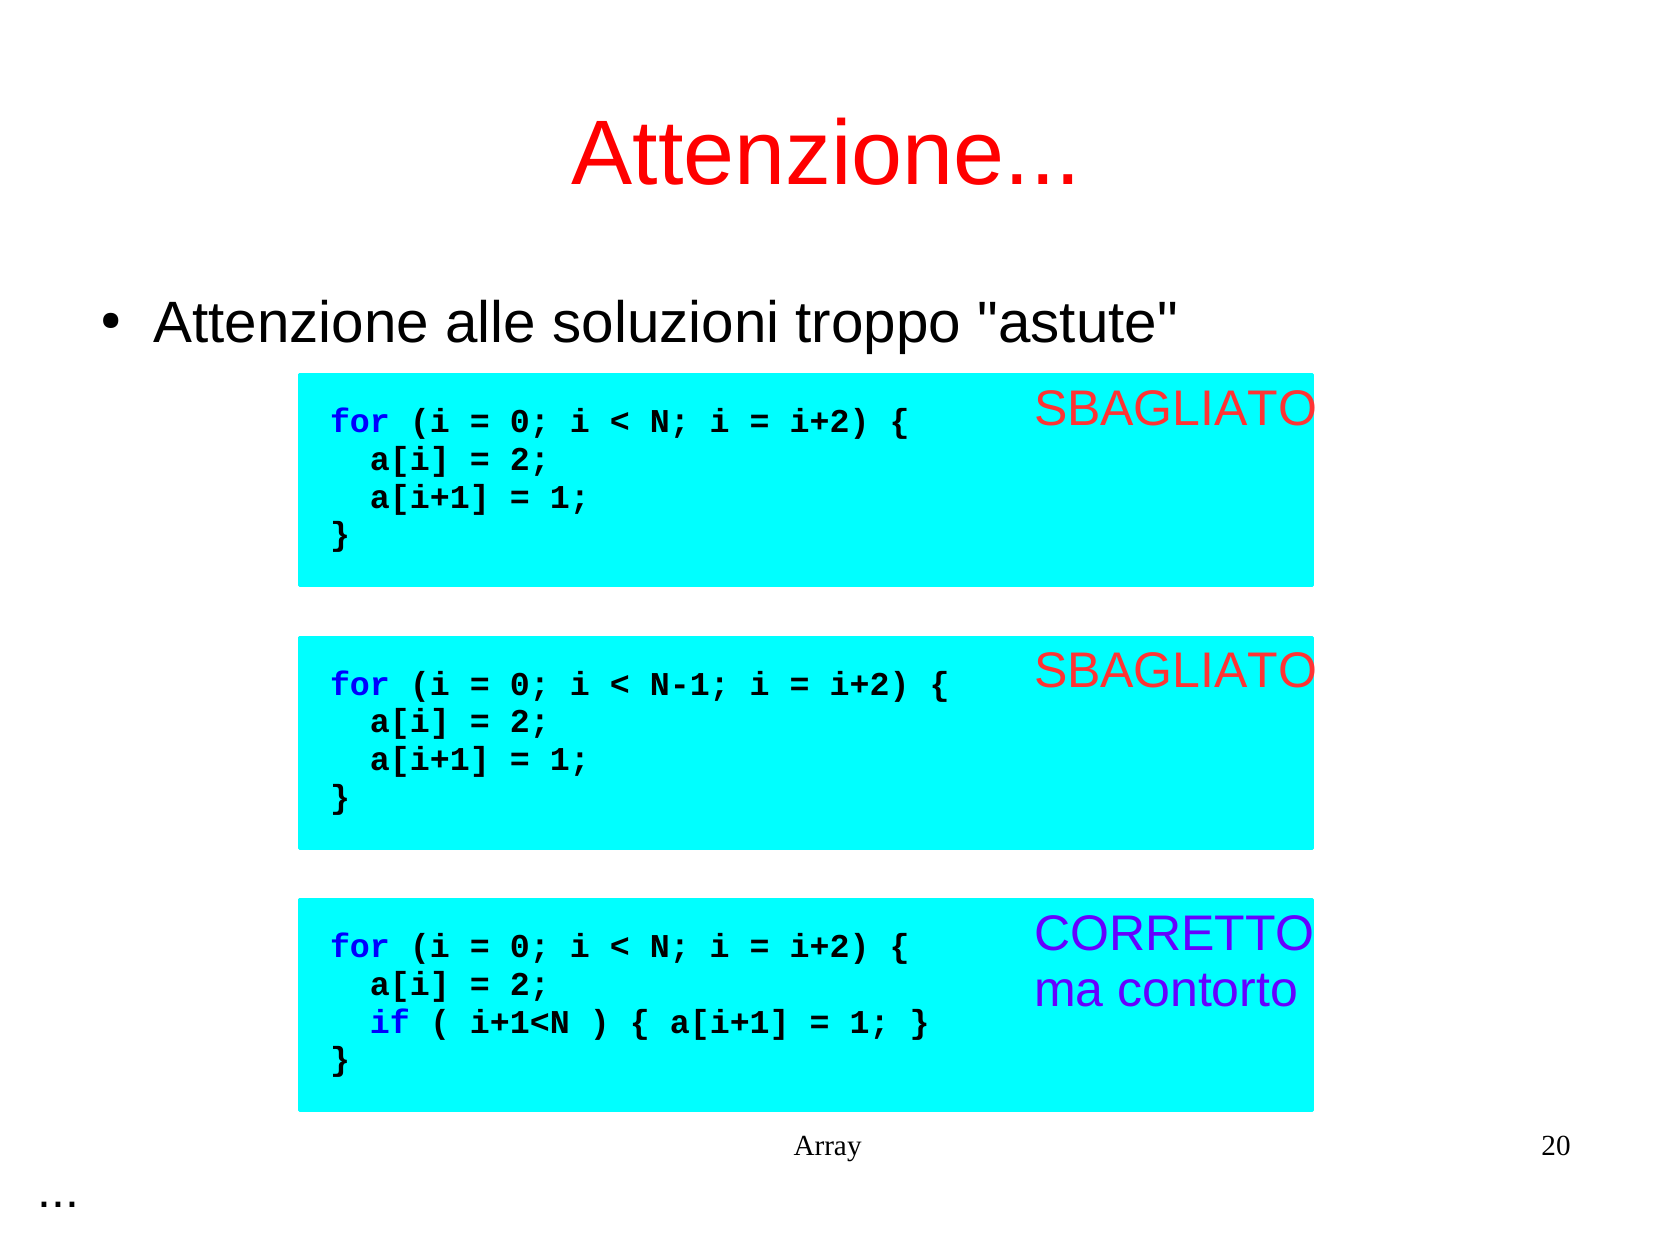

# Attenzione...
Attenzione alle soluzioni troppo "astute"
for (i = 0; i < N; i = i+2) {
 a[i] = 2;
 a[i+1] = 1;
}
SBAGLIATO
for (i = 0; i < N-1; i = i+2) {
 a[i] = 2;
 a[i+1] = 1;
}
SBAGLIATO
for (i = 0; i < N; i = i+2) {
 a[i] = 2;
 if ( i+1<N ) { a[i+1] = 1; }
}
CORRETTO
ma contorto
Array
20
...